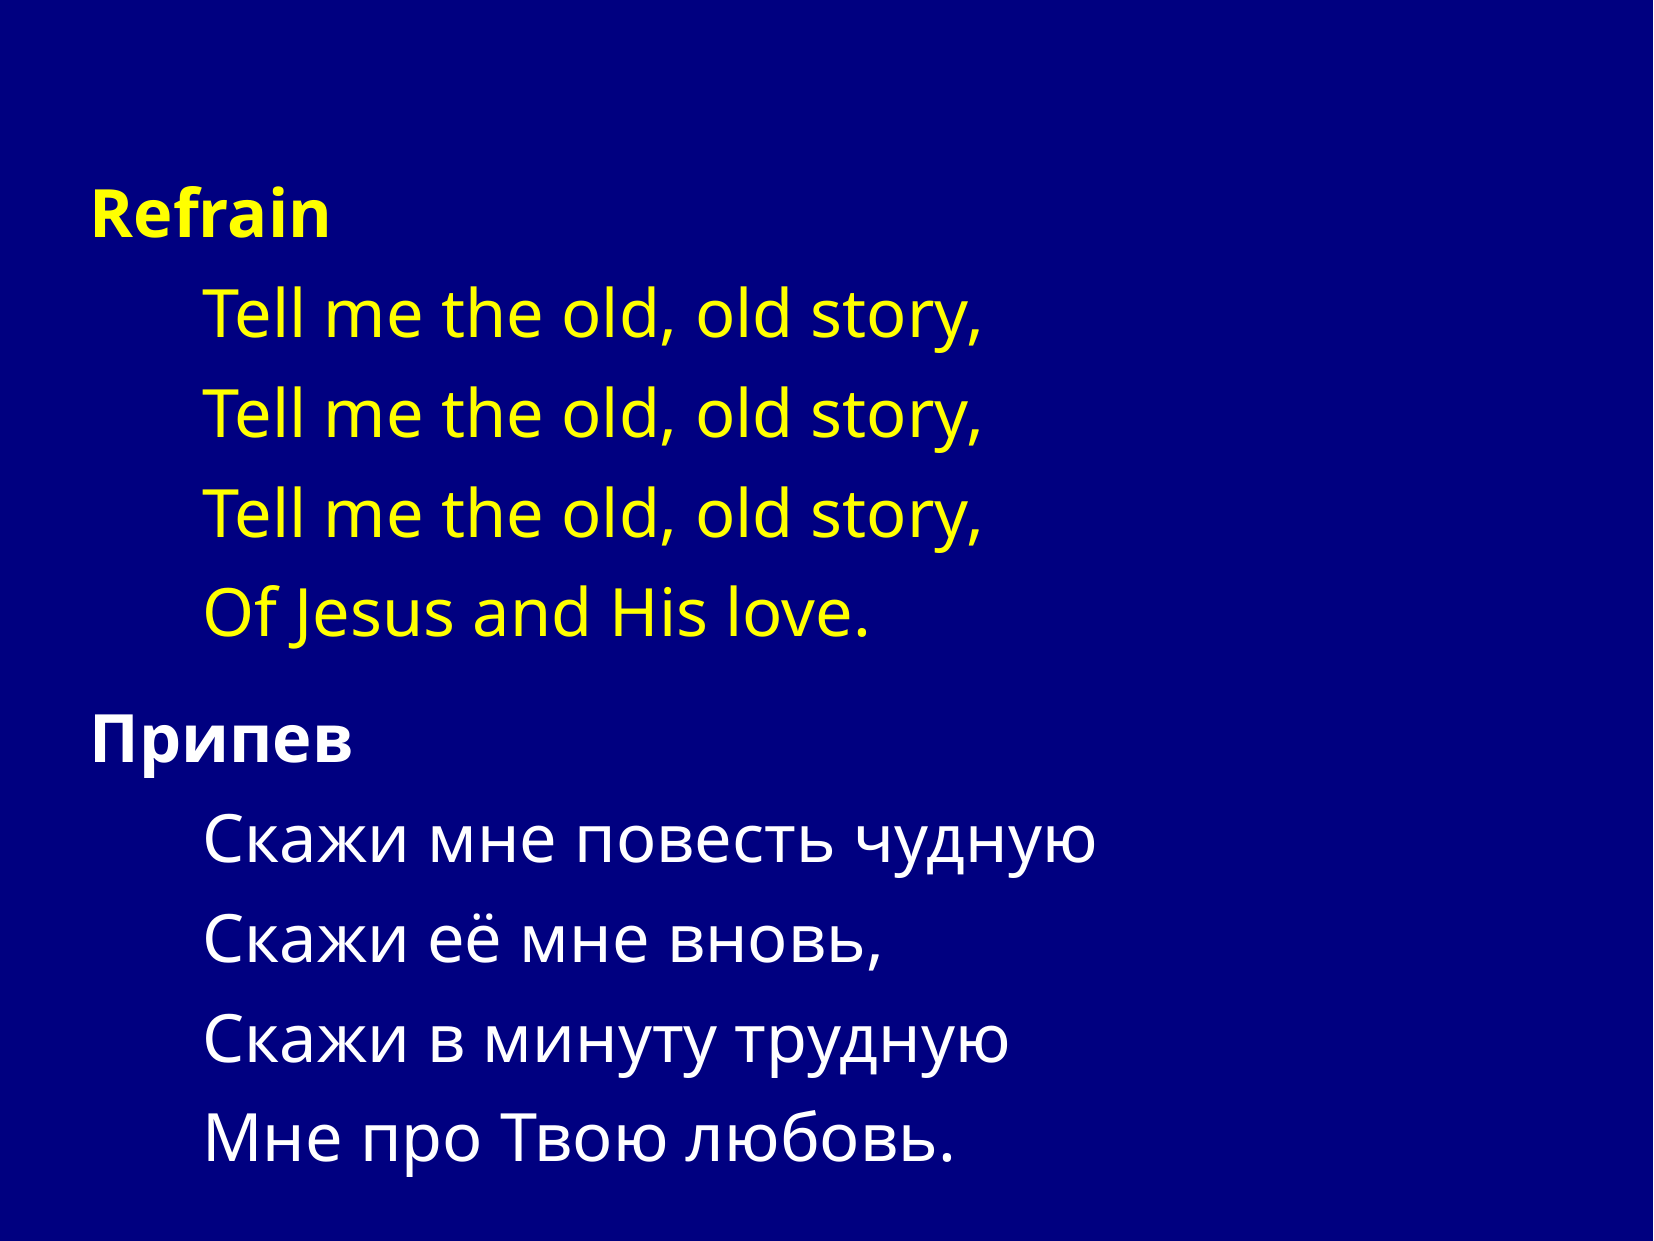

Refrain
	Tell me the old, old story,
	Tell me the old, old story,
	Tell me the old, old story,
	Of Jesus and His love.
Припев
	Скажи мне повесть чудную
	Скажи её мне вновь,
	Скажи в минуту трудную
	Мне про Твою любовь.